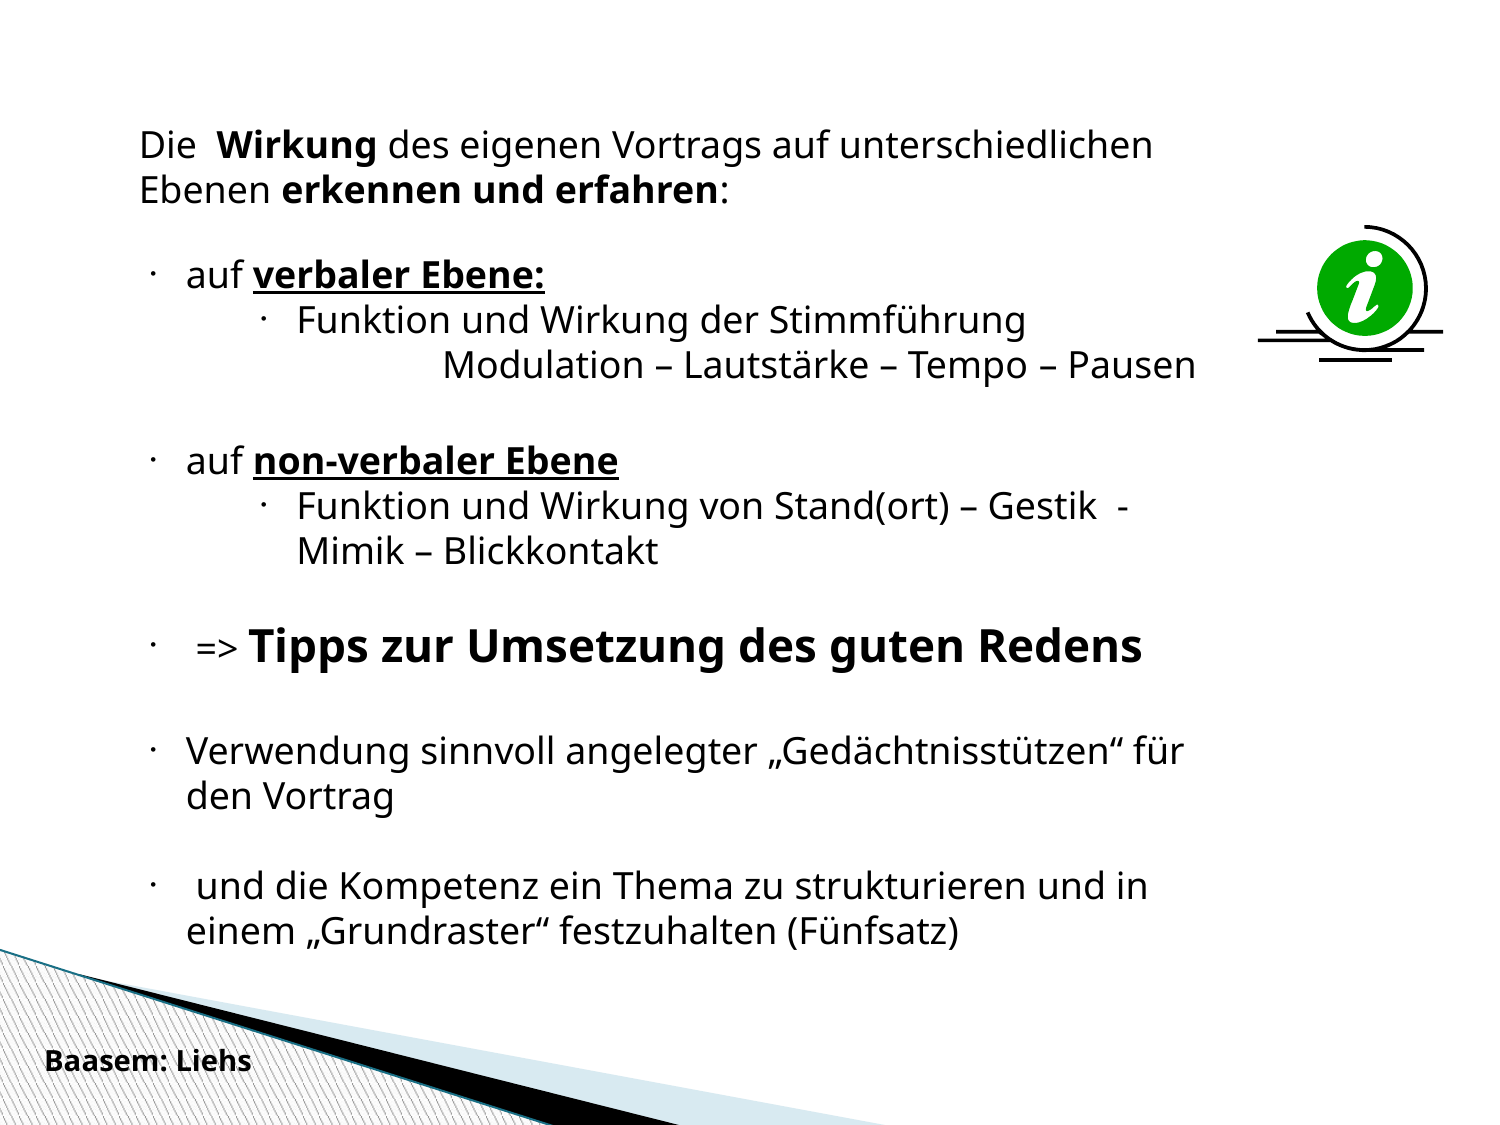

Die Wirkung des eigenen Vortrags auf unterschiedlichen Ebenen erkennen und erfahren:
auf verbaler Ebene:
Funktion und Wirkung der Stimmführung
 Modulation – Lautstärke – Tempo – Pausen
auf non-verbaler Ebene
Funktion und Wirkung von Stand(ort) – Gestik - Mimik – Blickkontakt
 => Tipps zur Umsetzung des guten Redens
Verwendung sinnvoll angelegter „Gedächtnisstützen“ für den Vortrag
 und die Kompetenz ein Thema zu strukturieren und in einem „Grundraster“ festzuhalten (Fünfsatz)
Baasem: Liehs